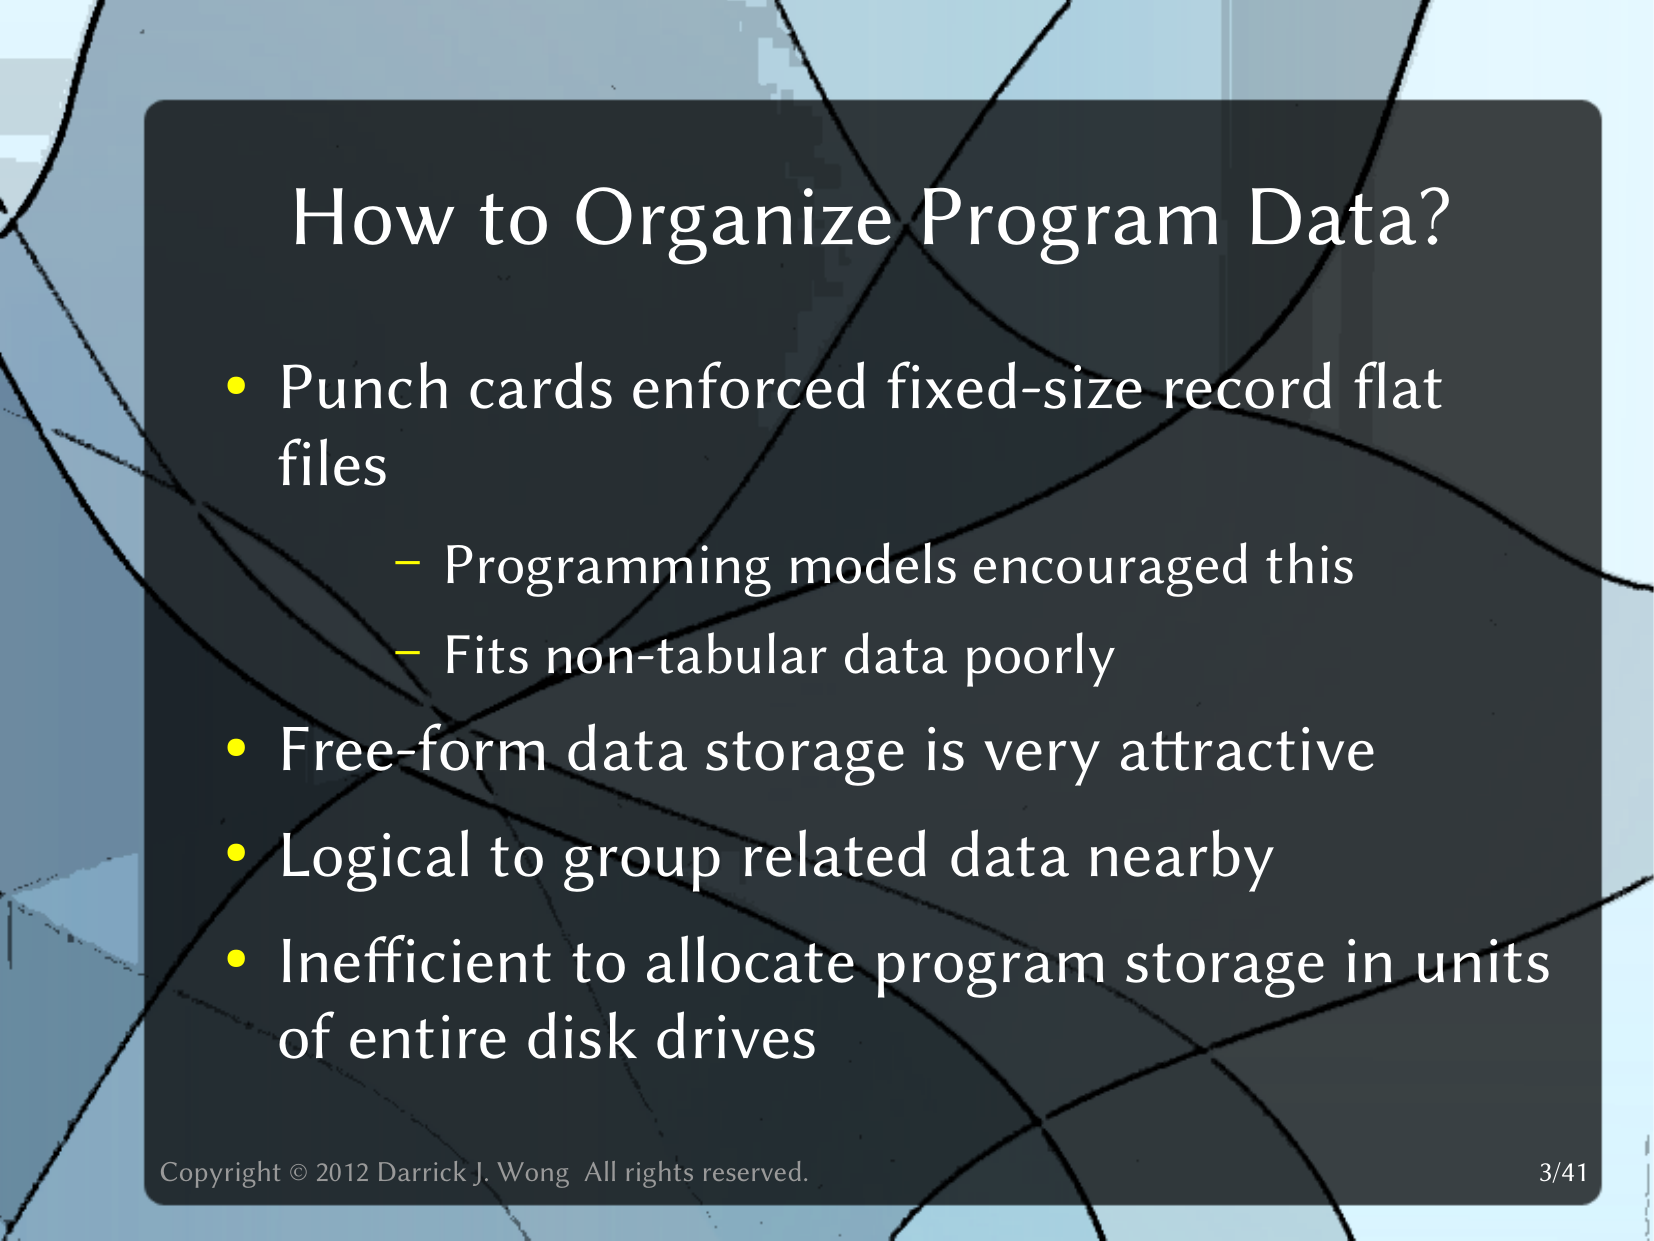

# How to Organize Program Data?
Punch cards enforced fixed-size record flat files
Programming models encouraged this
Fits non-tabular data poorly
Free-form data storage is very attractive
Logical to group related data nearby
Inefficient to allocate program storage in units of entire disk drives
3